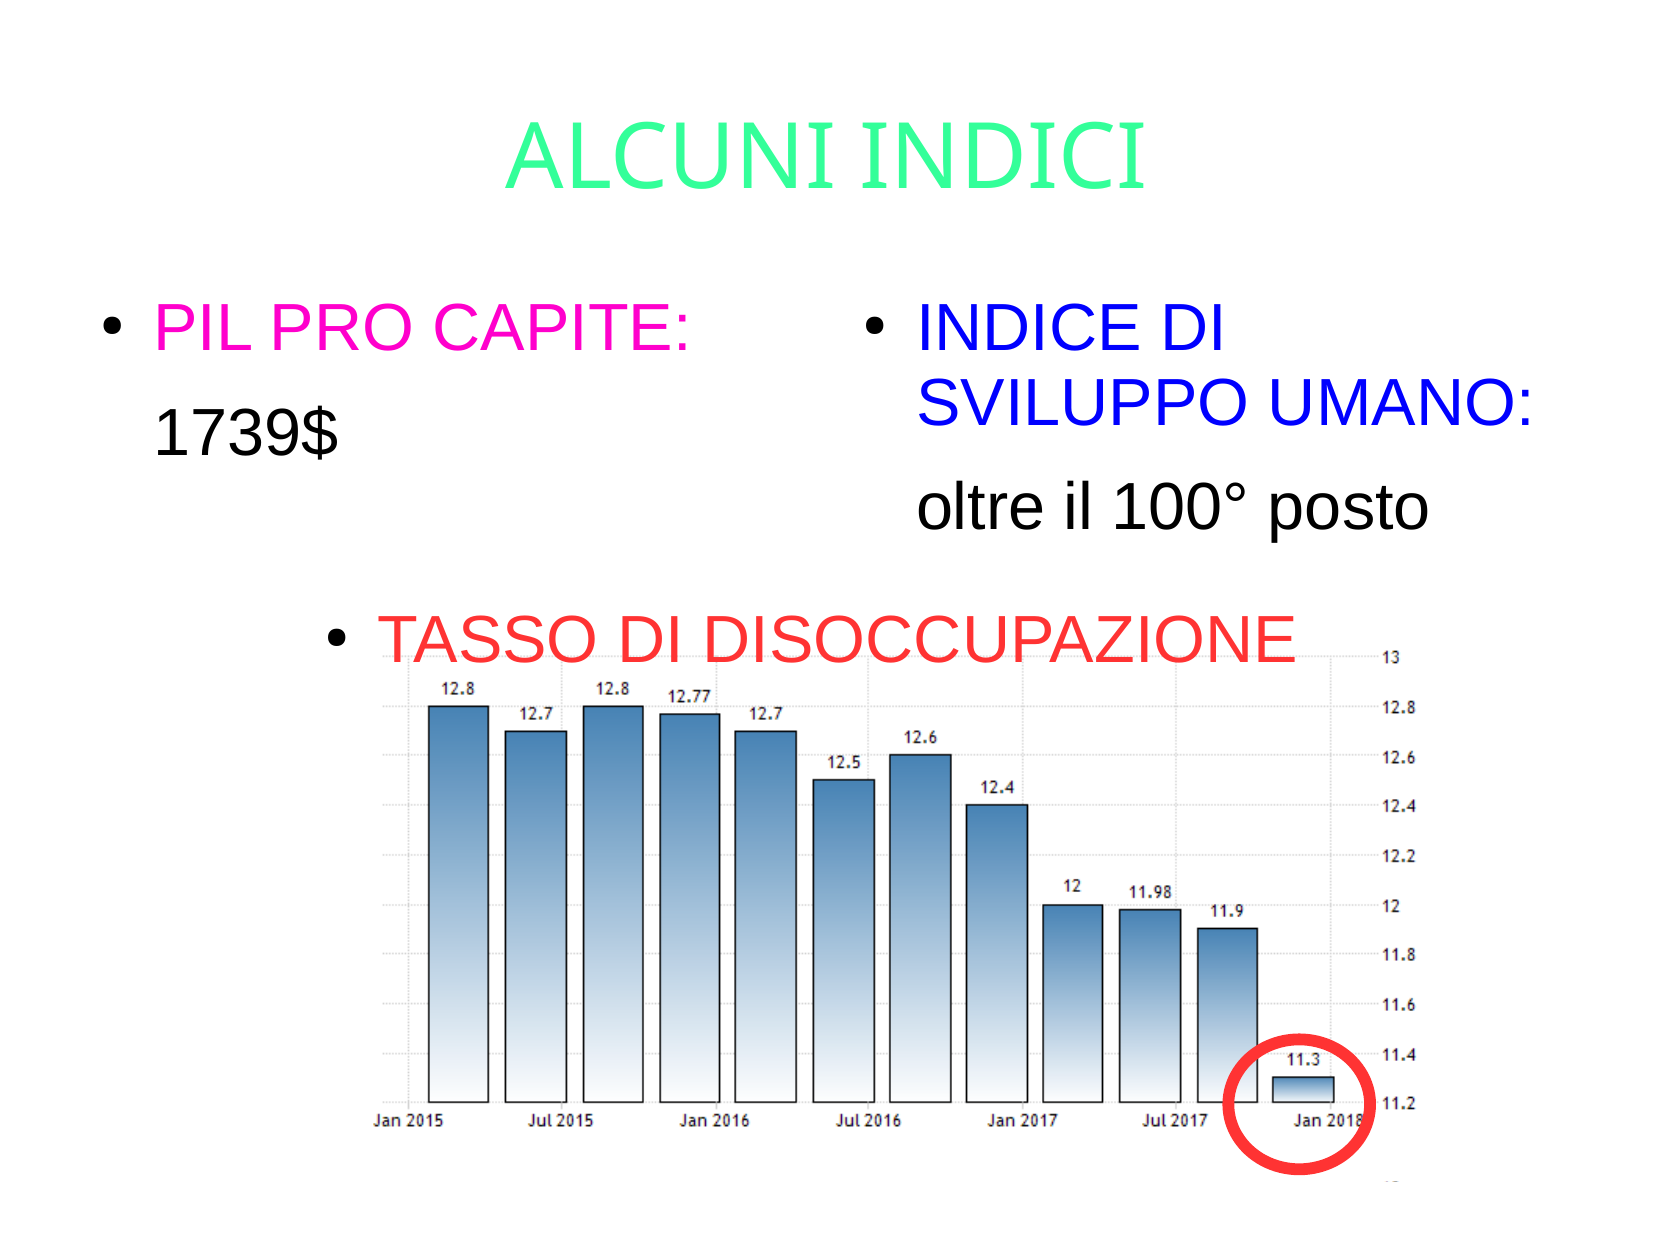

ALCUNI INDICI
# PIL PRO CAPITE:
1739$
INDICE DI SVILUPPO UMANO:
oltre il 100° posto
TASSO DI DISOCCUPAZIONE